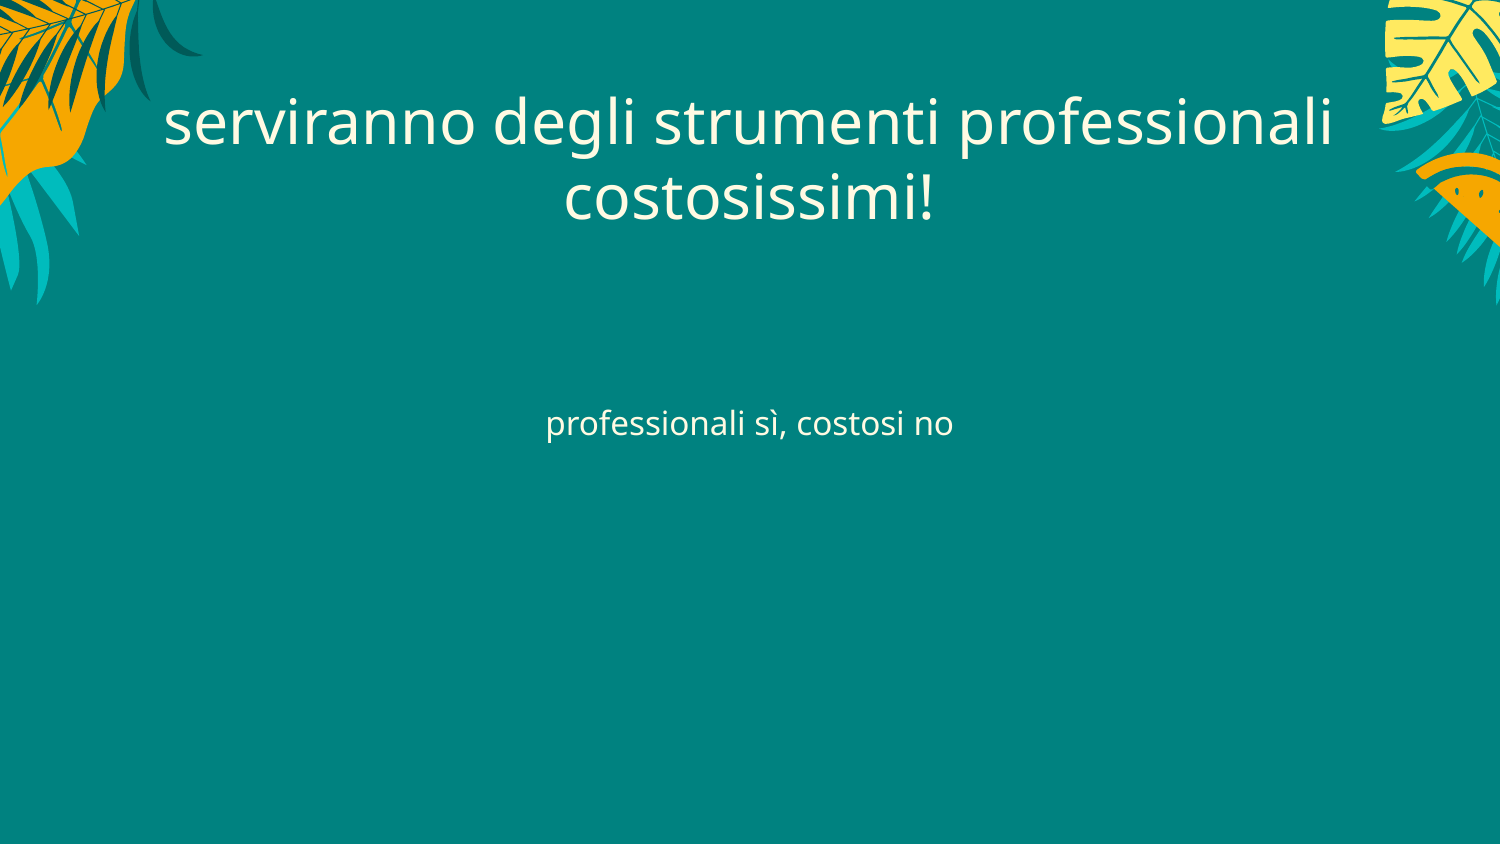

# serviranno degli strumenti professionali costosissimi!
professionali sì, costosi no